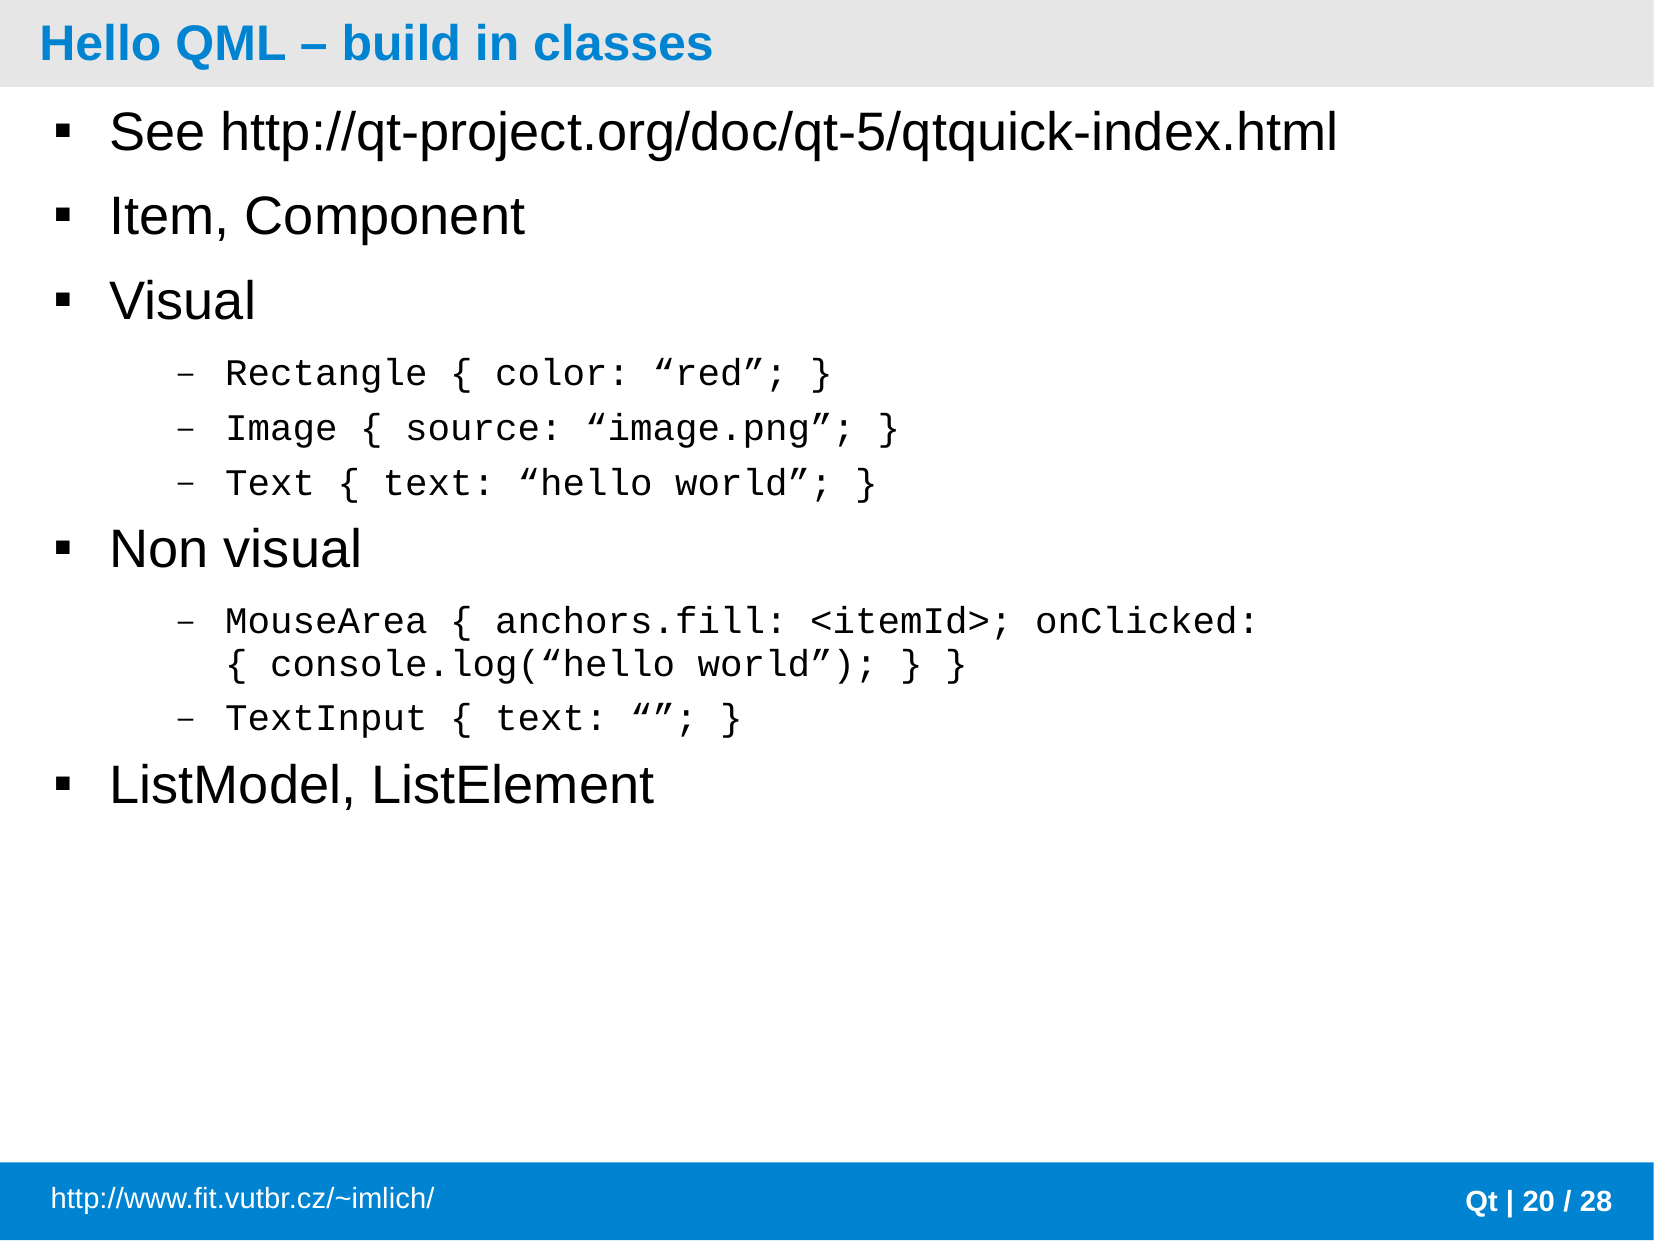

# Hello QML – build in classes
See http://qt-project.org/doc/qt-5/qtquick-index.html
Item, Component
Visual
Rectangle { color: “red”; }
Image { source: “image.png”; }
Text { text: “hello world”; }
Non visual
MouseArea { anchors.fill: <itemId>; onClicked: { console.log(“hello world”); } }
TextInput { text: “”; }
ListModel, ListElement